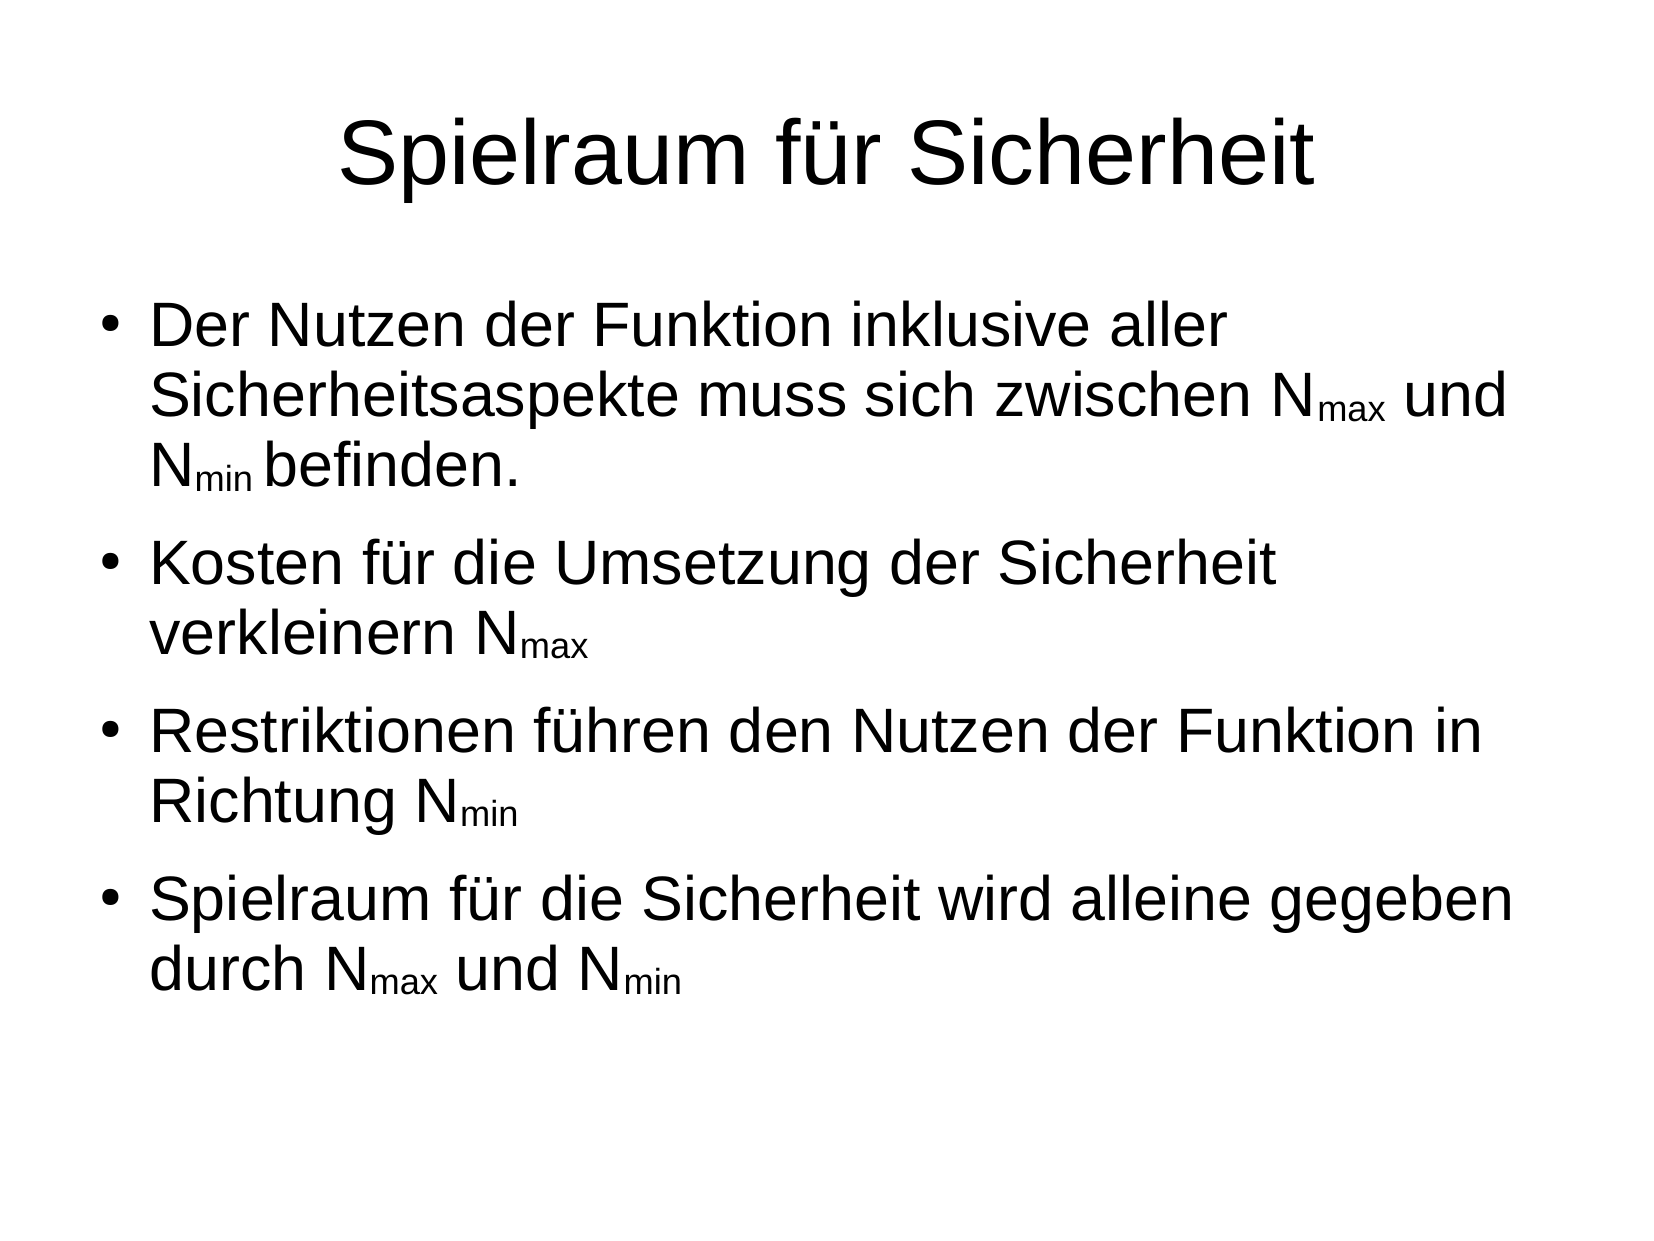

# Spielraum für Sicherheit
Der Nutzen der Funktion inklusive aller Sicherheitsaspekte muss sich zwischen Nmax und Nmin befinden.
Kosten für die Umsetzung der Sicherheit verkleinern Nmax
Restriktionen führen den Nutzen der Funktion in Richtung Nmin
Spielraum für die Sicherheit wird alleine gegeben durch Nmax und Nmin